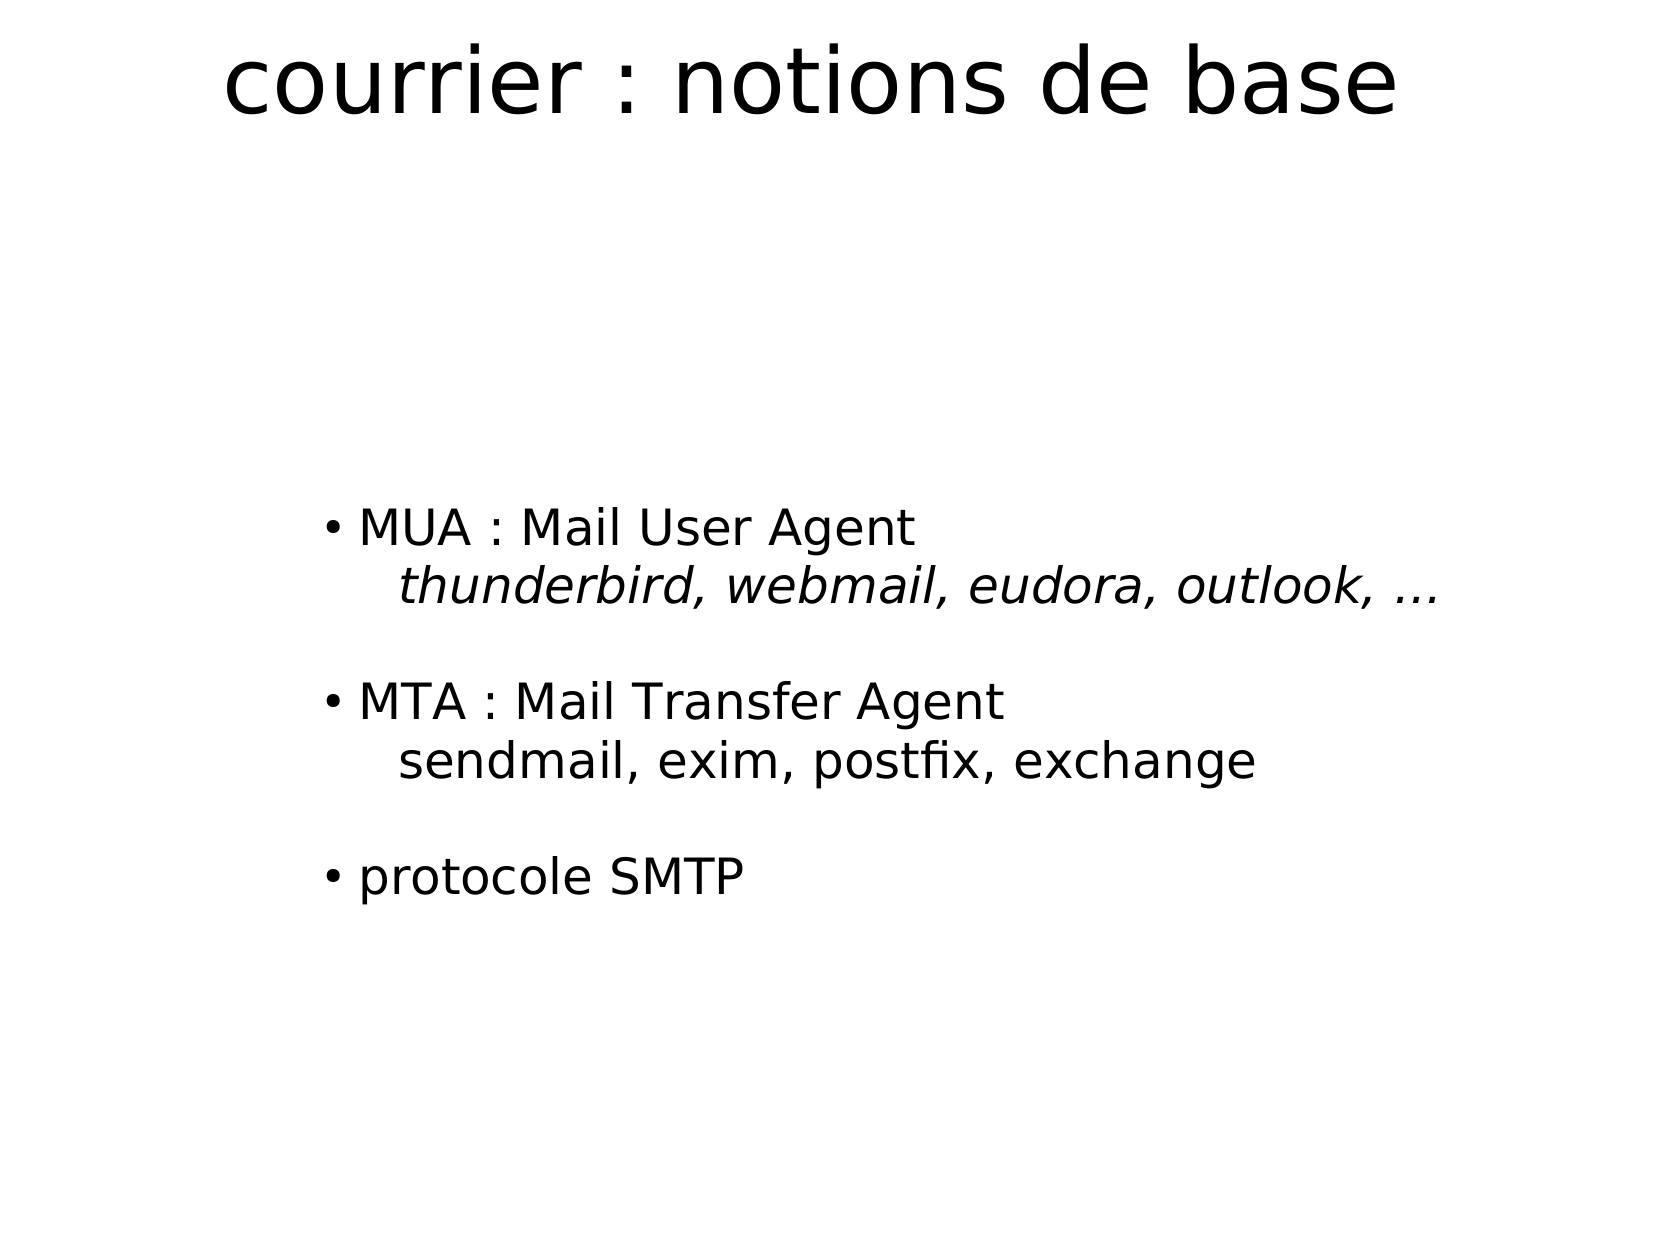

# courrier : notions de base
 MUA : Mail User Agent
	thunderbird, webmail, eudora, outlook, ...
 MTA : Mail Transfer Agent
	sendmail, exim, postfix, exchange
 protocole SMTP